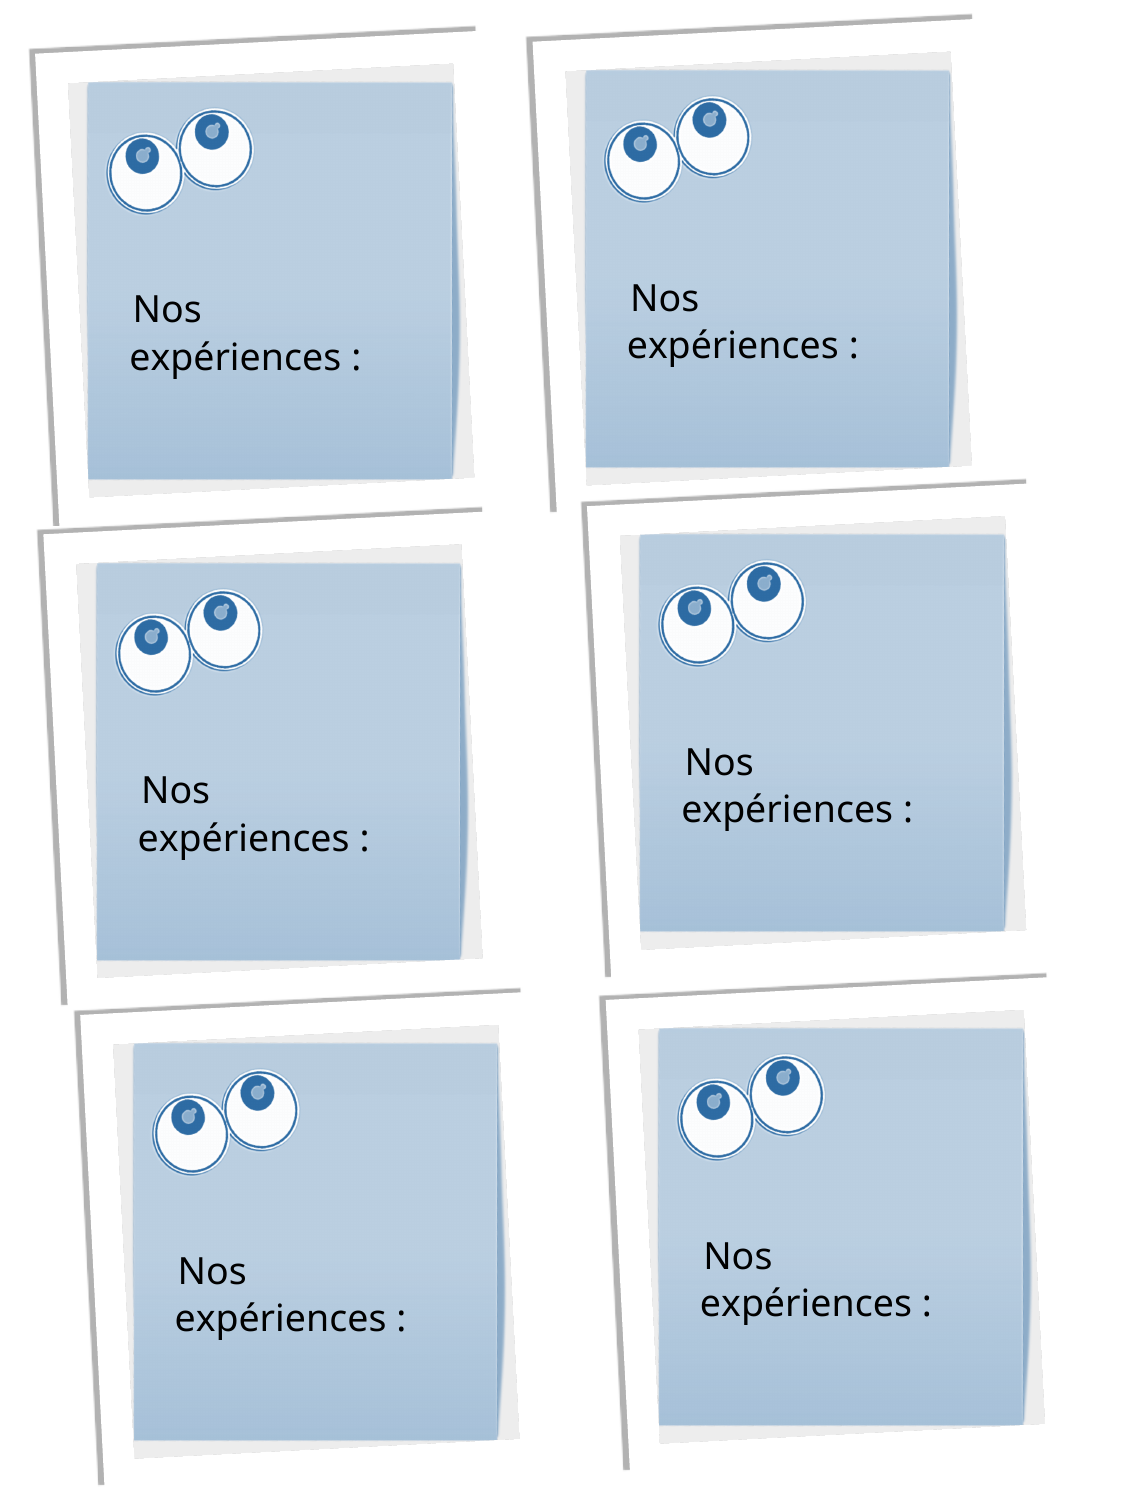

Nos
 expériences :
 Nos
 expériences :
 Nos
 expériences :
 Nos
 expériences :
 Nos
 expériences :
 Nos
 expériences :